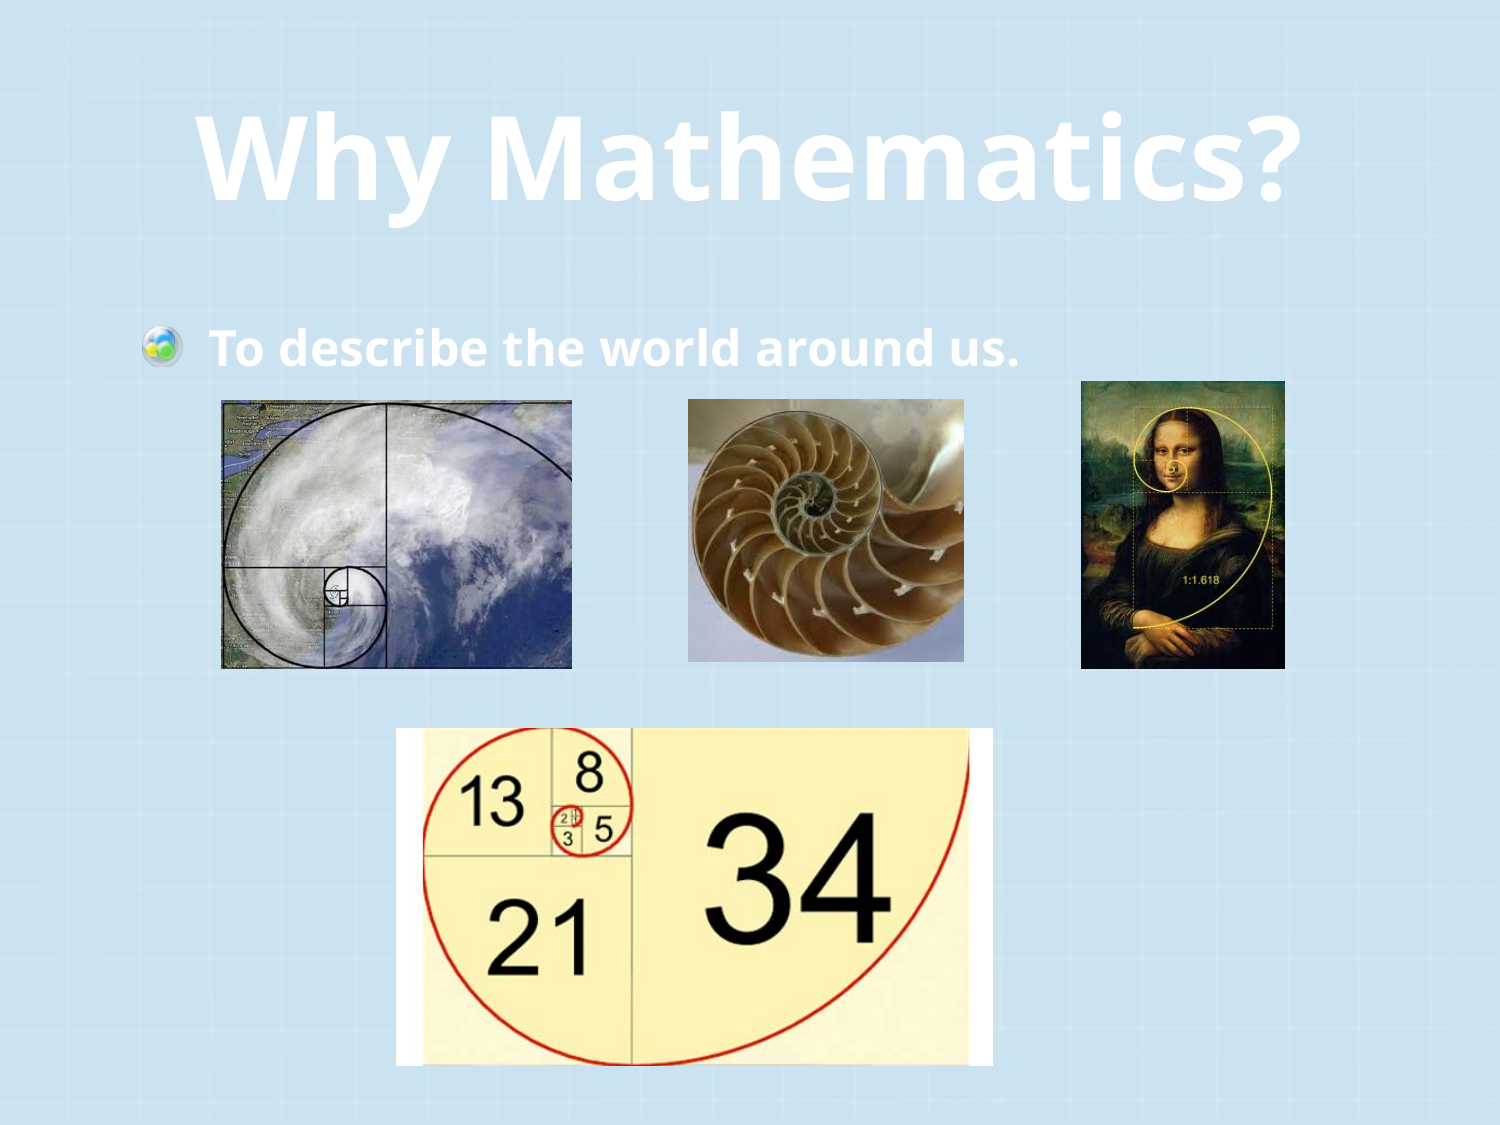

# Why Mathematics?
To describe the world around us.